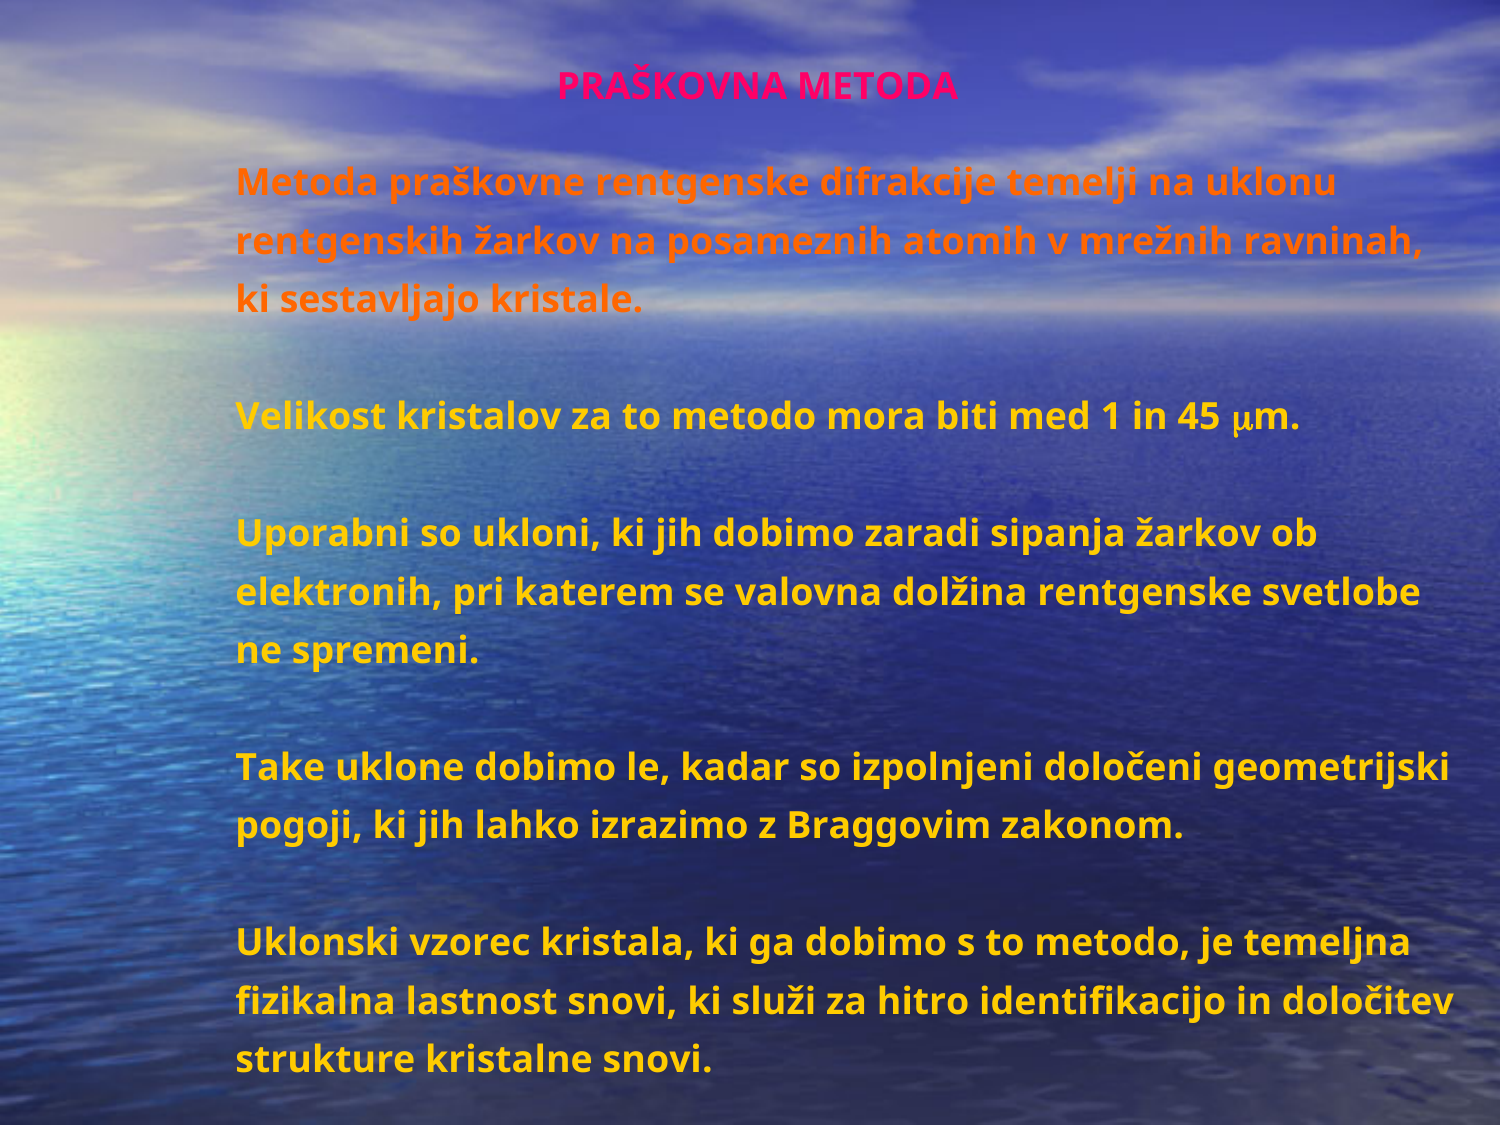

PRAŠKOVNA METODA
Metoda praškovne rentgenske difrakcije temelji na uklonu
rentgenskih žarkov na posameznih atomih v mrežnih ravninah,
ki sestavljajo kristale.
Velikost kristalov za to metodo mora biti med 1 in 45 m.
Uporabni so ukloni, ki jih dobimo zaradi sipanja žarkov ob
elektronih, pri katerem se valovna dolžina rentgenske svetlobe
ne spremeni.
Take uklone dobimo le, kadar so izpolnjeni določeni geometrijski
pogoji, ki jih lahko izrazimo z Braggovim zakonom.
Uklonski vzorec kristala, ki ga dobimo s to metodo, je temeljna
fizikalna lastnost snovi, ki služi za hitro identifikacijo in določitev
strukture kristalne snovi.